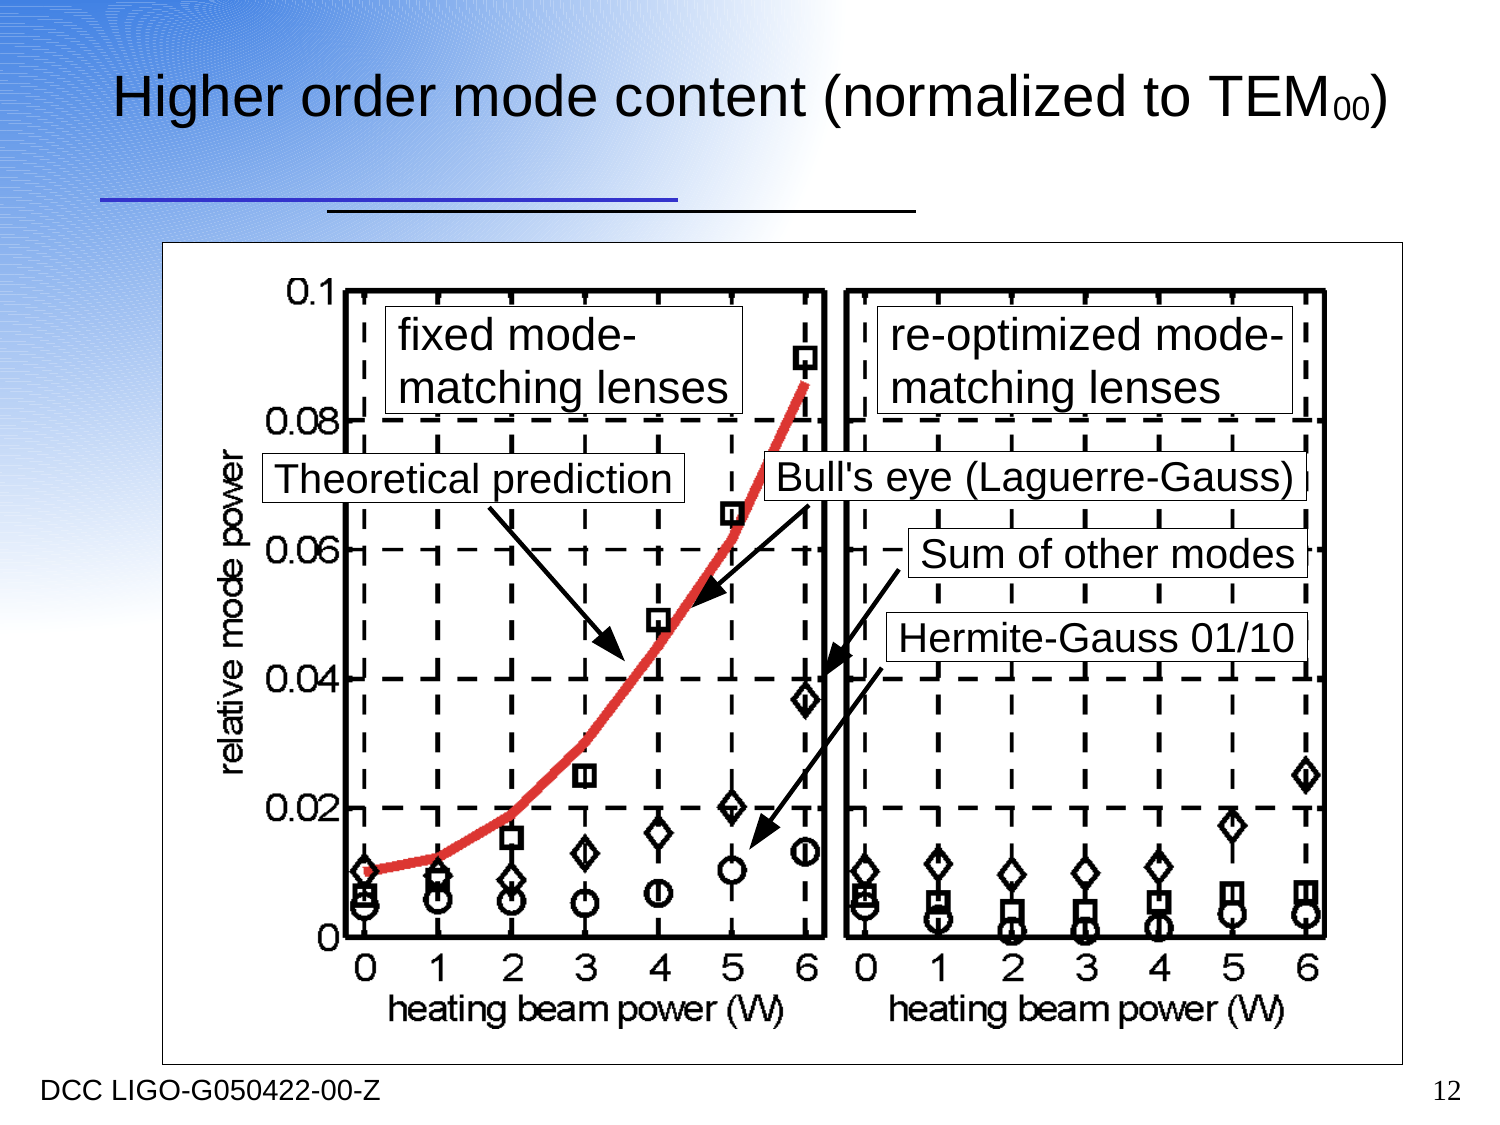

# Higher order mode content (normalized to TEM00)
 fixed mode-
 matching lenses
 re-optimized mode- matching lenses
 Bull's eye (Laguerre-Gauss)
 Sum of other modes
 Hermite-Gauss 01/10
 Theoretical prediction
DCC LIGO-G050422-00-Z
12